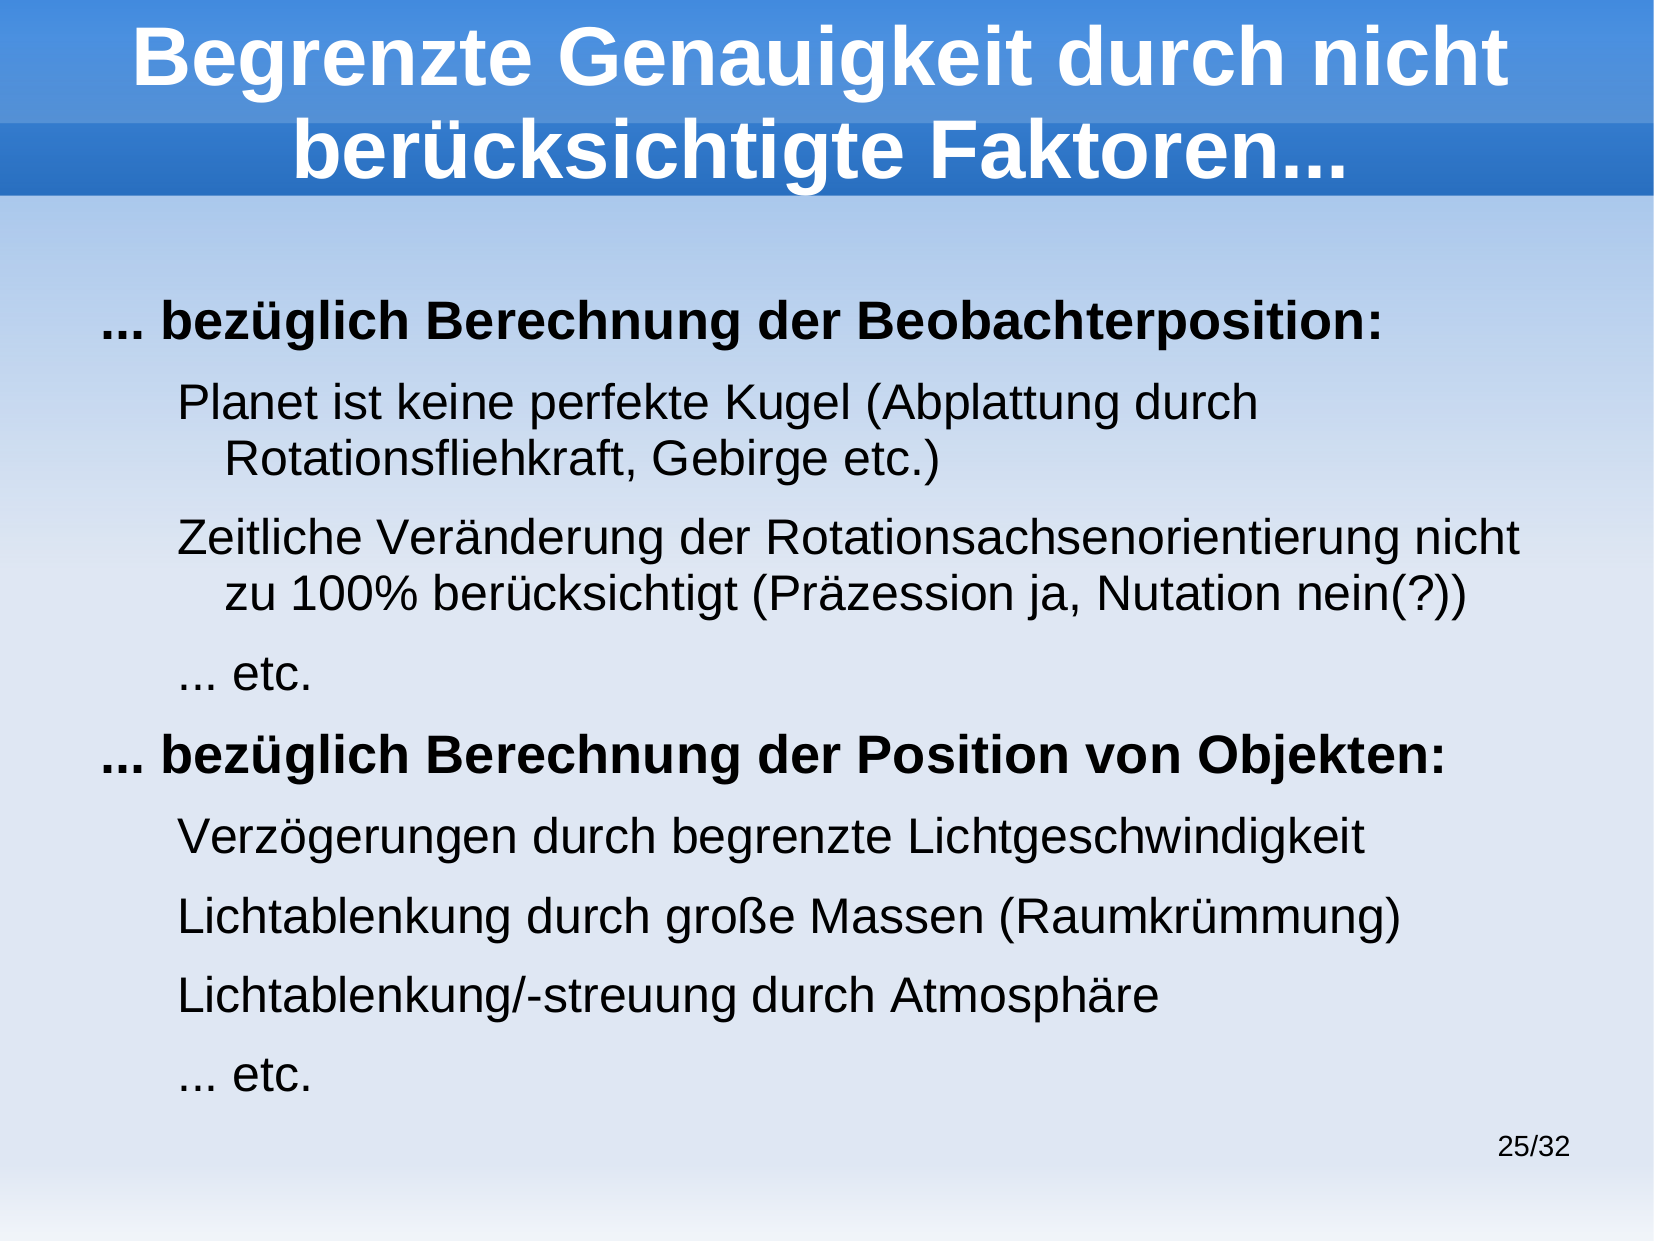

# Begrenzte Genauigkeit durch nicht berücksichtigte Faktoren...
... bezüglich Berechnung der Beobachterposition:
Planet ist keine perfekte Kugel (Abplattung durch Rotationsfliehkraft, Gebirge etc.)
Zeitliche Veränderung der Rotationsachsenorientierung nicht zu 100% berücksichtigt (Präzession ja, Nutation nein(?))
... etc.
... bezüglich Berechnung der Position von Objekten:
Verzögerungen durch begrenzte Lichtgeschwindigkeit
Lichtablenkung durch große Massen (Raumkrümmung)
Lichtablenkung/-streuung durch Atmosphäre
... etc.
25